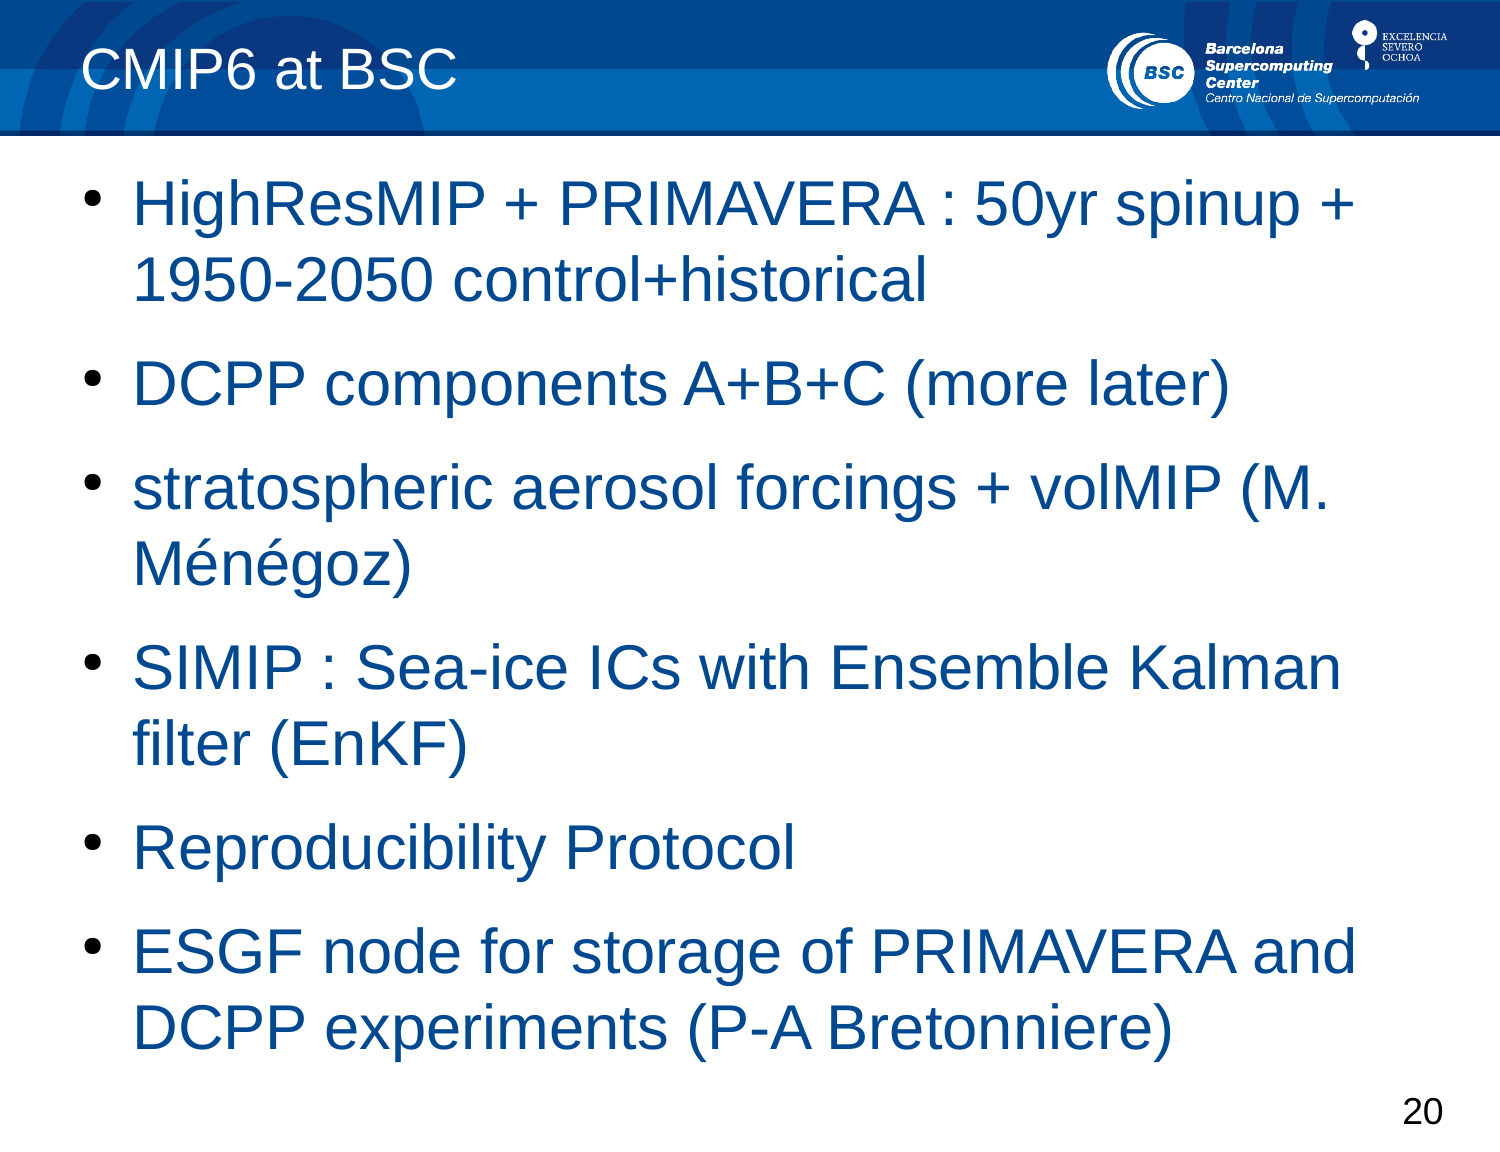

CMIP6 at BSC
# HighResMIP + PRIMAVERA : 50yr spinup + 1950-2050 control+historical
DCPP components A+B+C (more later)
stratospheric aerosol forcings + volMIP (M. Ménégoz)
SIMIP : Sea-ice ICs with Ensemble Kalman filter (EnKF)
Reproducibility Protocol
ESGF node for storage of PRIMAVERA and DCPP experiments (P-A Bretonniere)